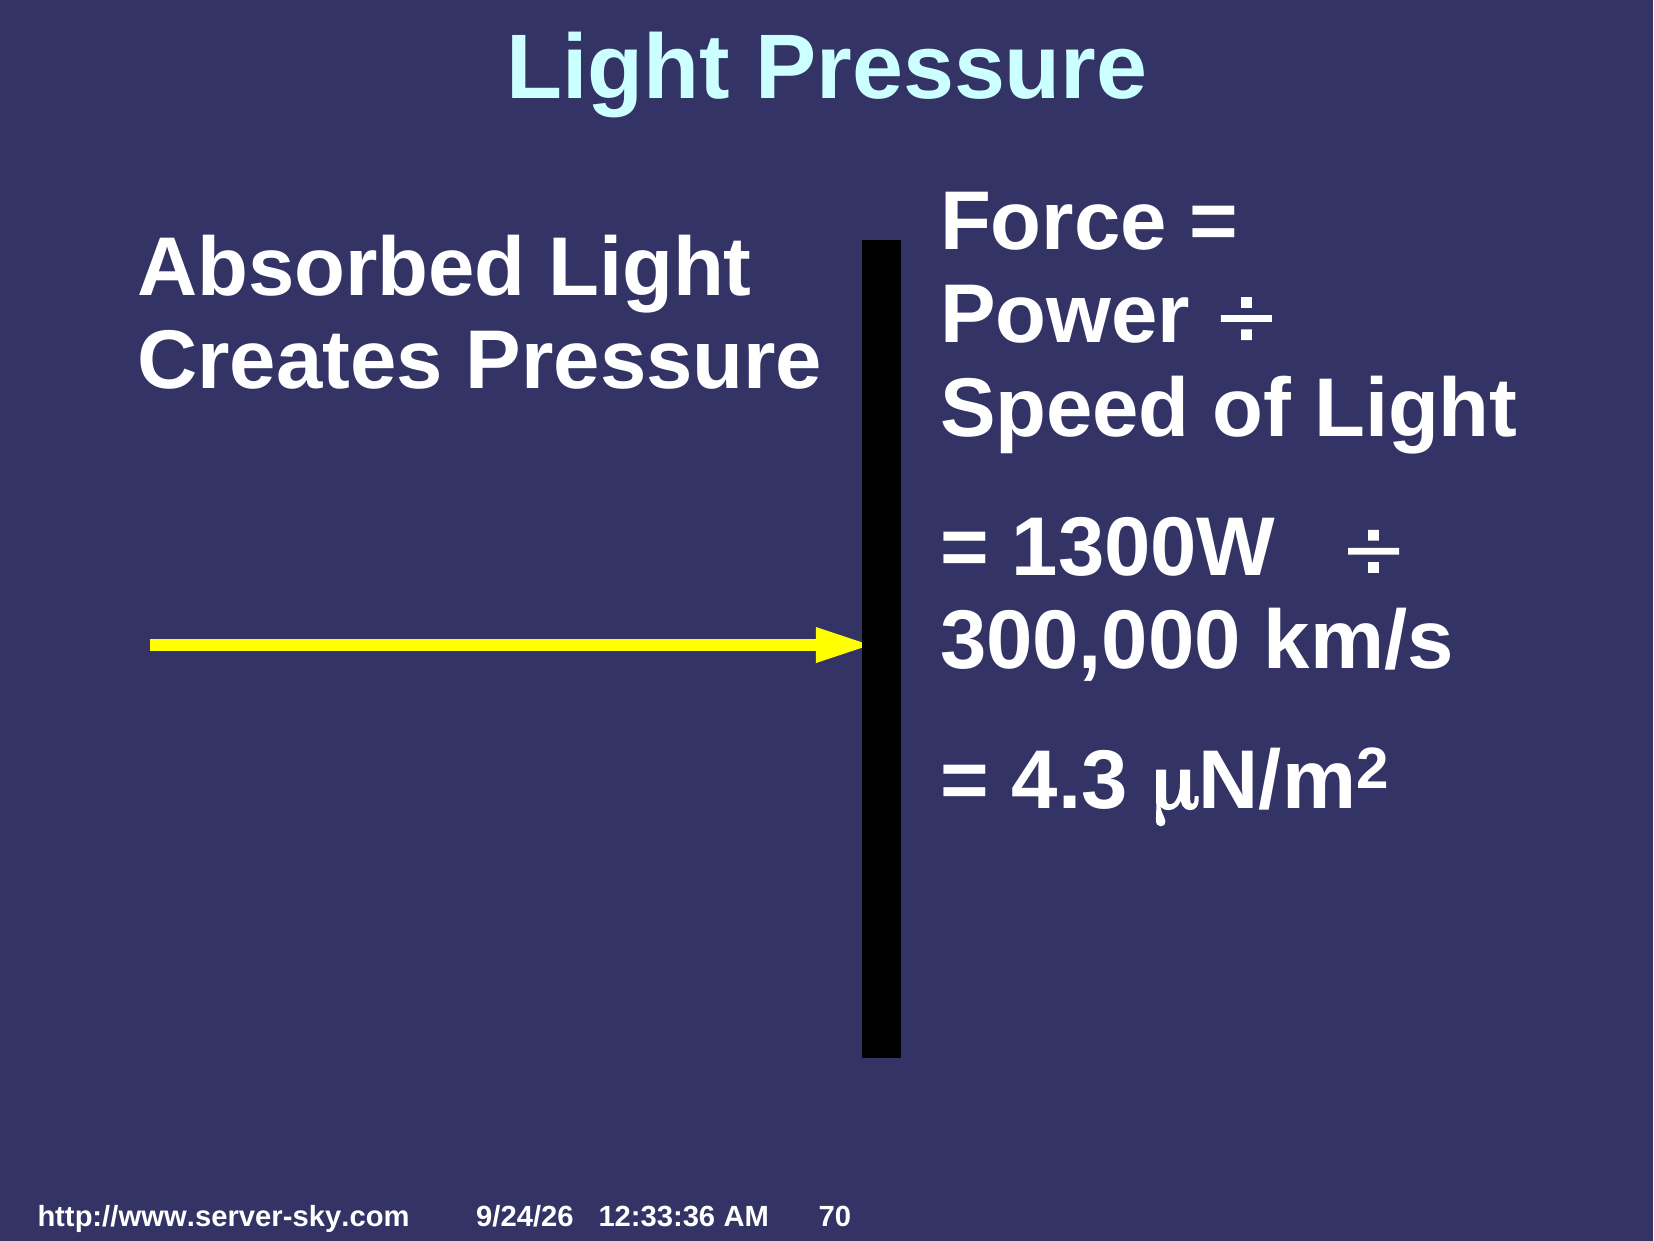

# Light Pressure
Force =
Power 
Speed of Light
= 1300W 
300,000 km/s
= 4.3 N/m2
Absorbed Light Creates Pressure